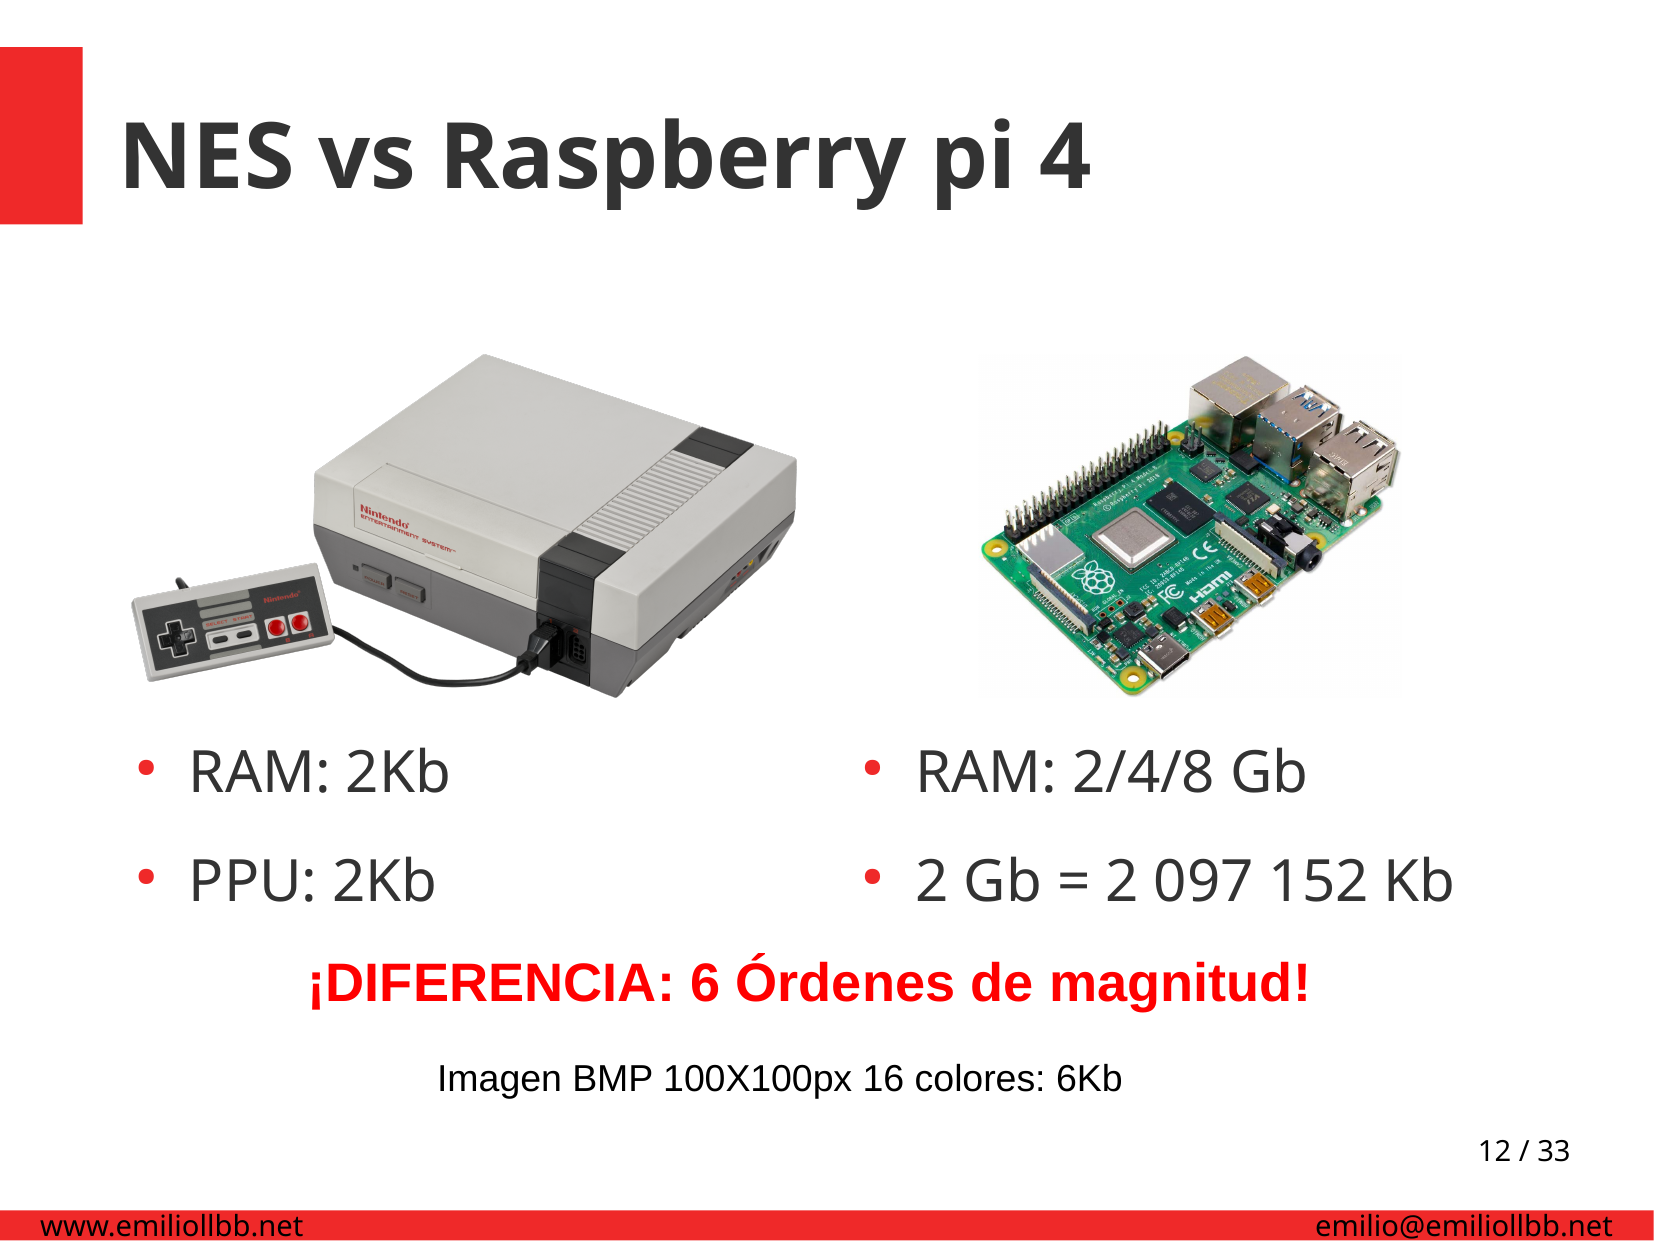

# NES vs Raspberry pi 4
RAM: 2Kb
PPU: 2Kb
RAM: 2/4/8 Gb
2 Gb = 2 097 152 Kb
¡DIFERENCIA: 6 Órdenes de magnitud!
Imagen BMP 100X100px 16 colores: 6Kb
12